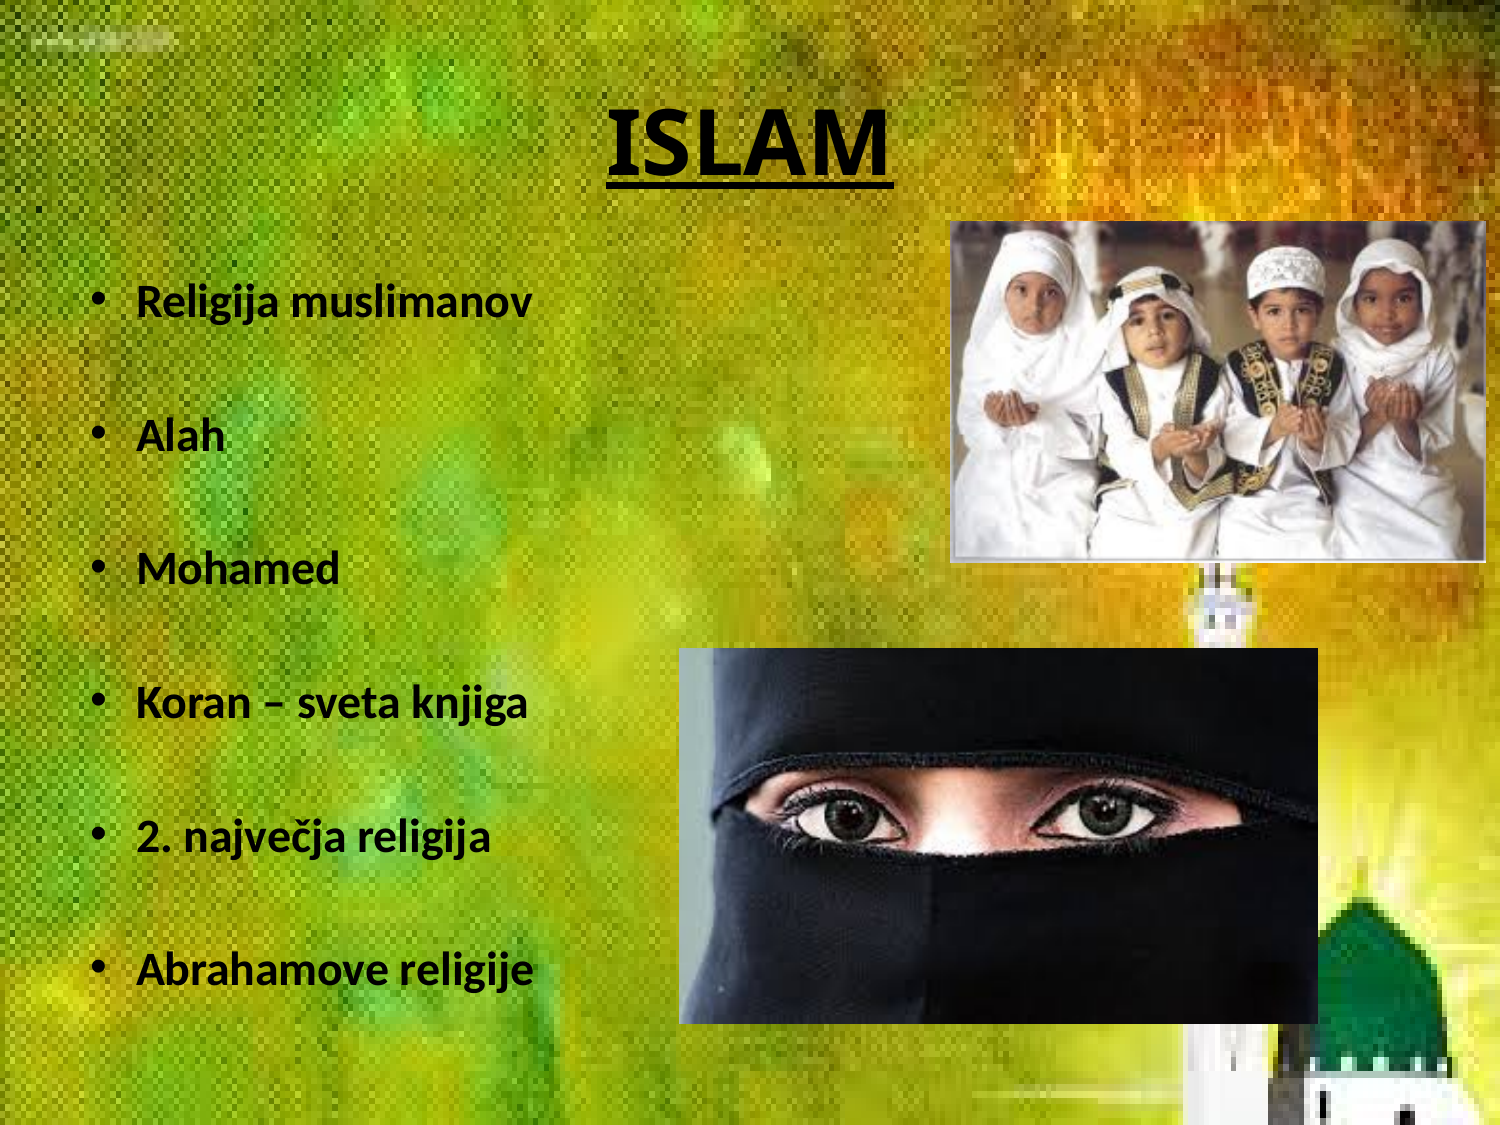

# ISLAM
Religija muslimanov
Alah
Mohamed
Koran – sveta knjiga
2. največja religija
Abrahamove religije